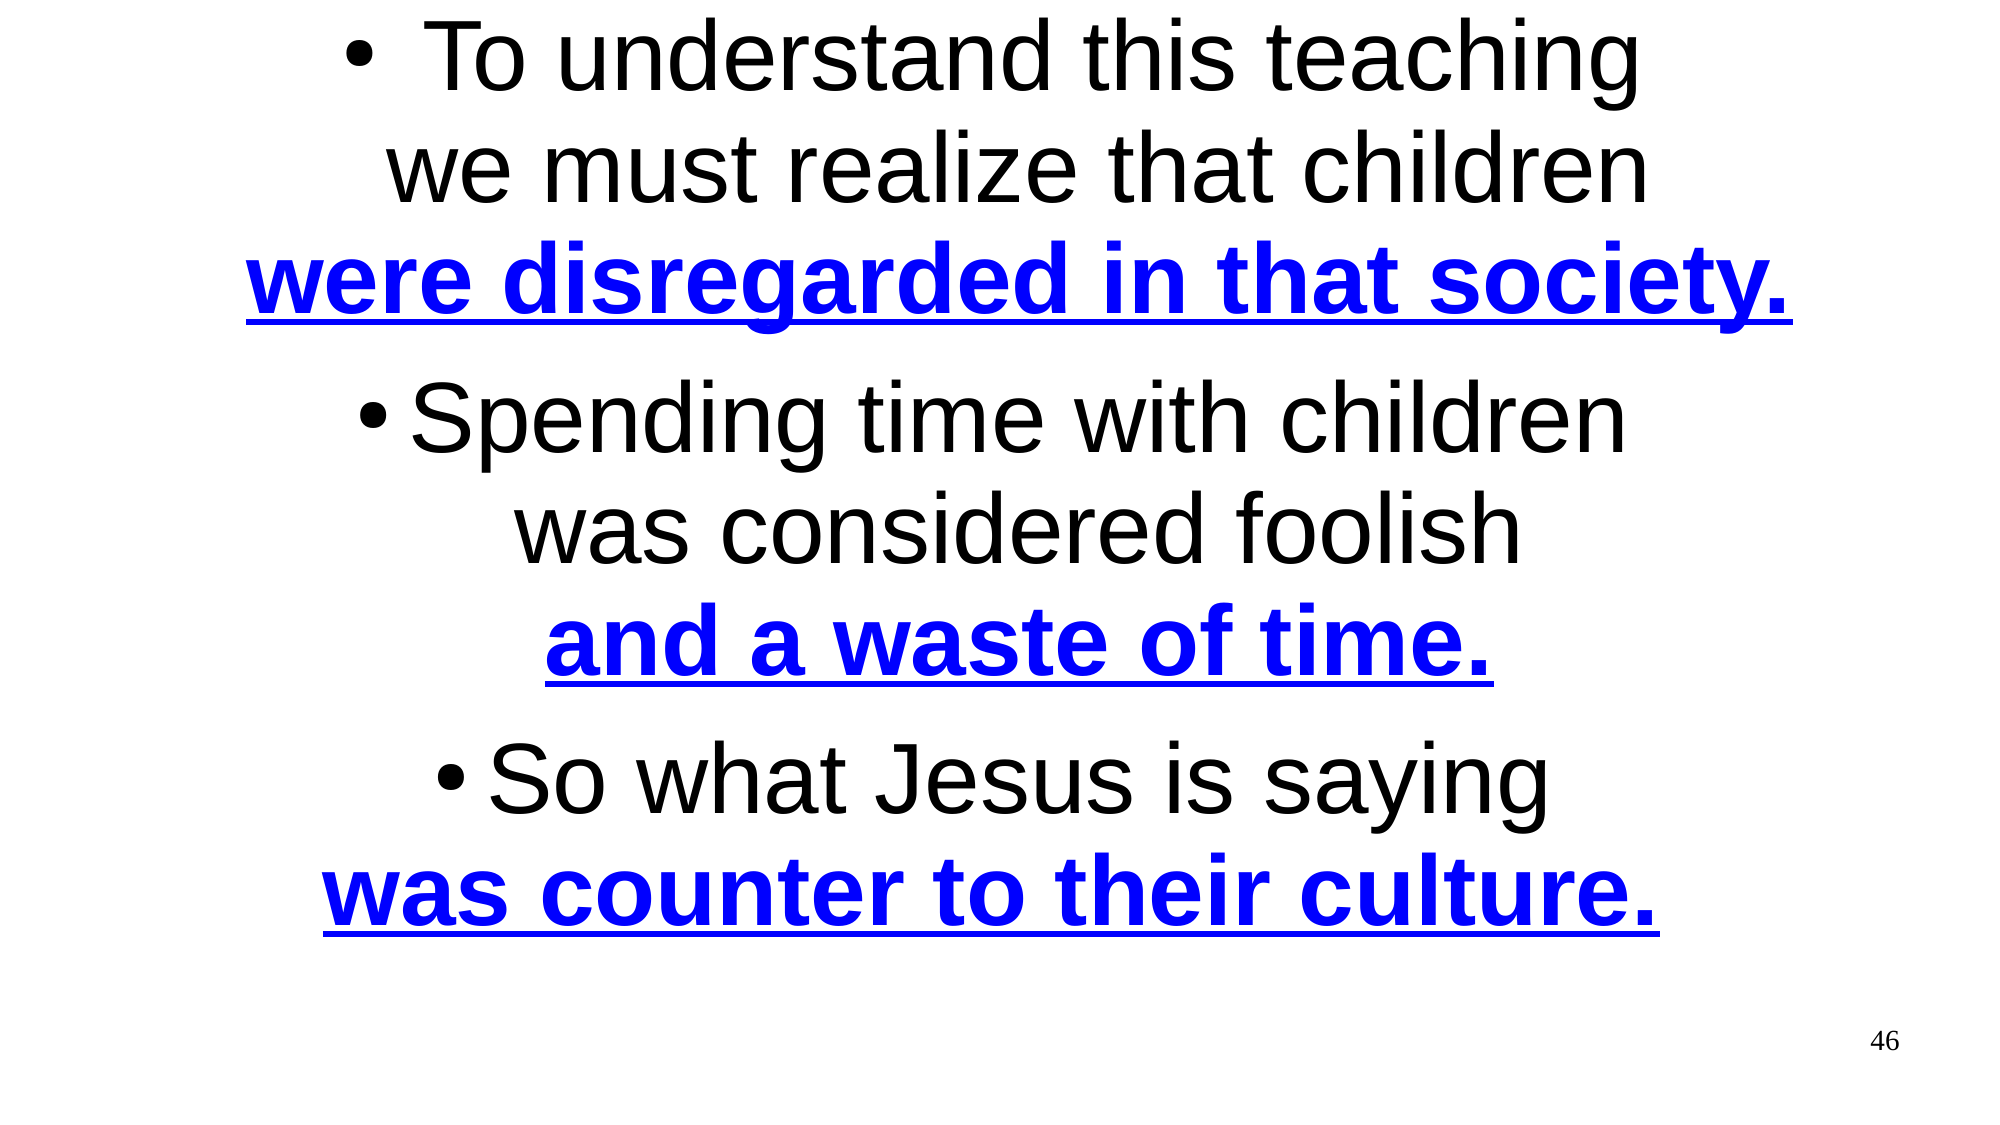

# To understand this teaching we must realize that children were disregarded in that society.
Spending time with children
was considered foolish
and a waste of time.
So what Jesus is saying
was counter to their culture.
46